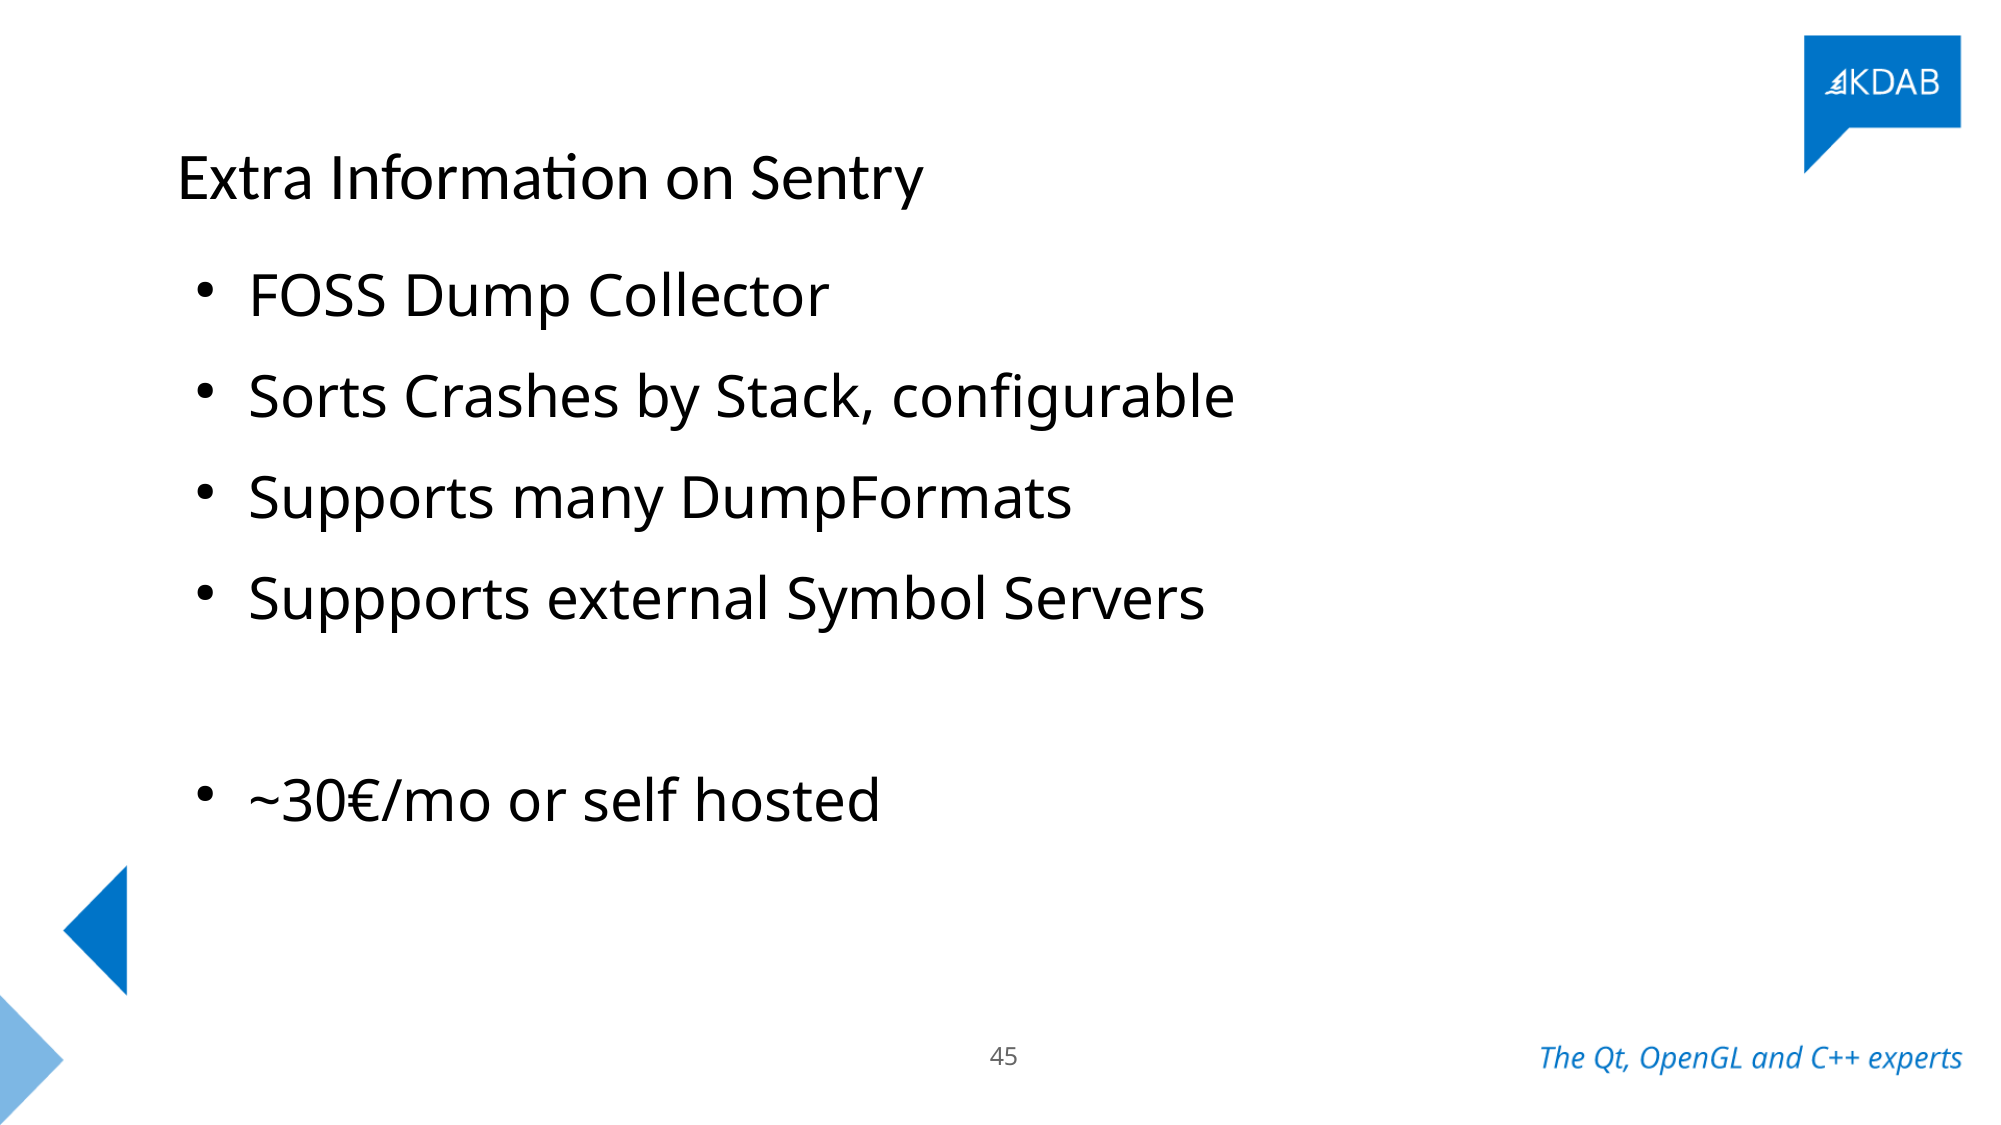

# Extra Information on Sentry
FOSS Dump Collector
Sorts Crashes by Stack, configurable
Supports many DumpFormats
Suppports external Symbol Servers
~30€/mo or self hosted